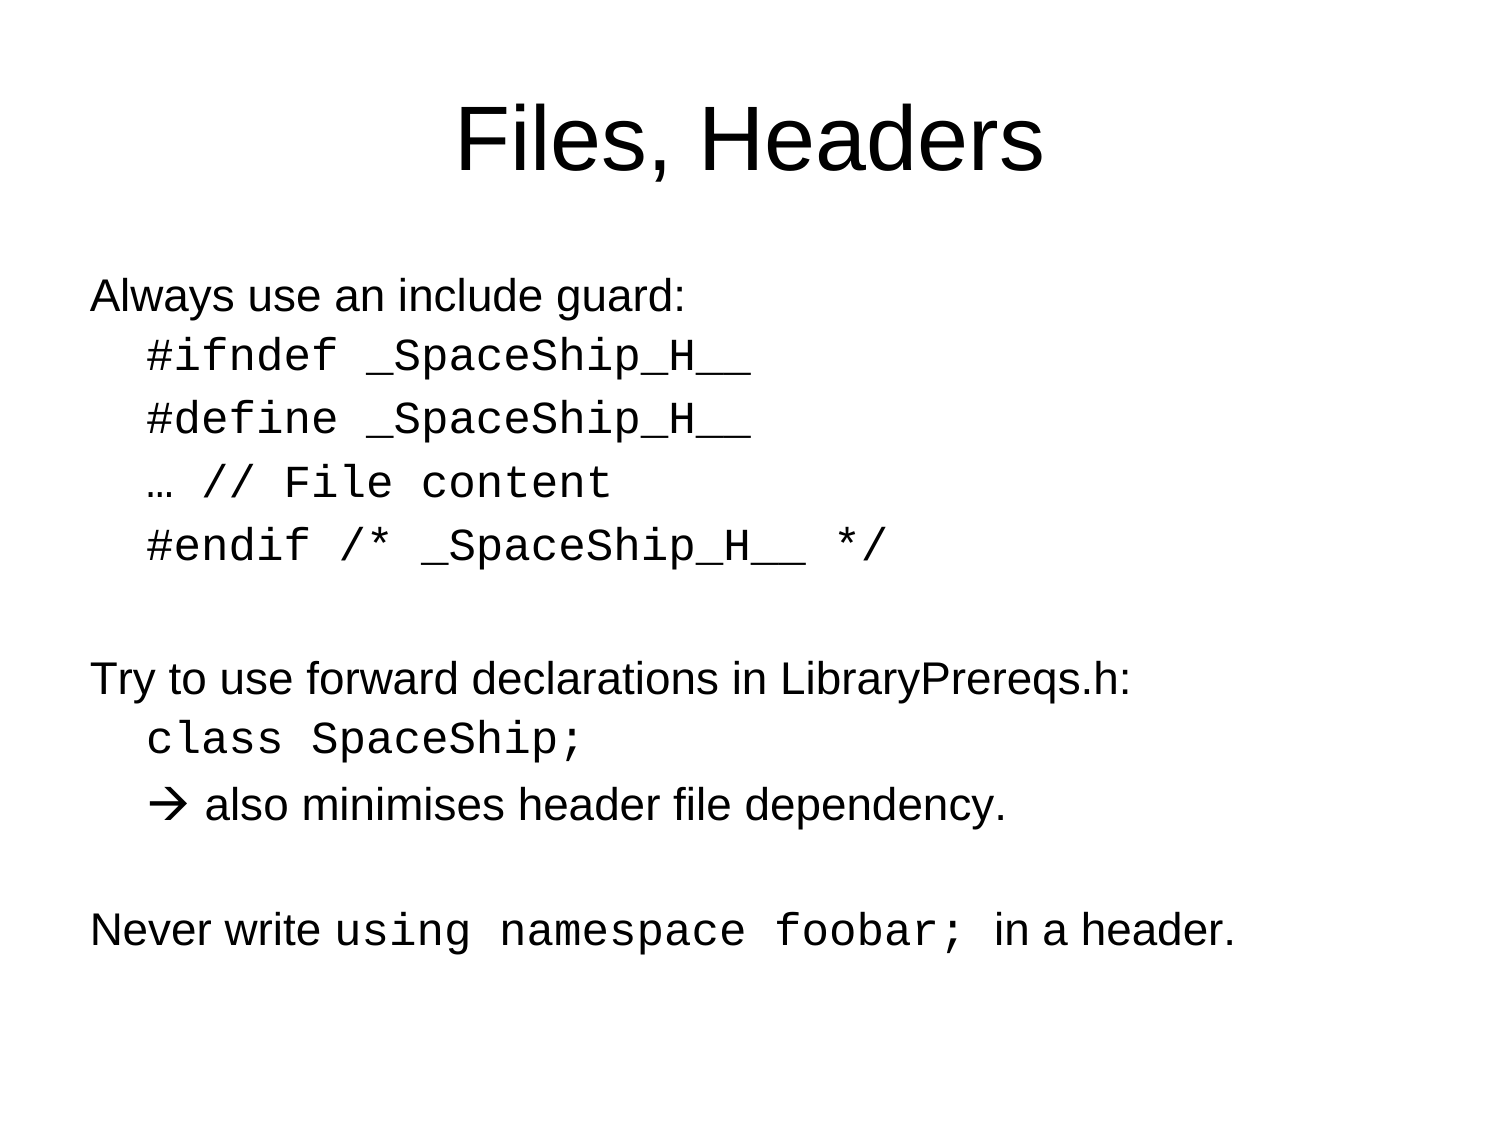

# Files, Headers
Always use an include guard:
	#ifndef _SpaceShip_H__
	#define _SpaceShip_H__
	… // File content
	#endif /* _SpaceShip_H__ */
Try to use forward declarations in LibraryPrereqs.h:
	class SpaceShip;
	 also minimises header file dependency.
Never write using namespace foobar; in a header.